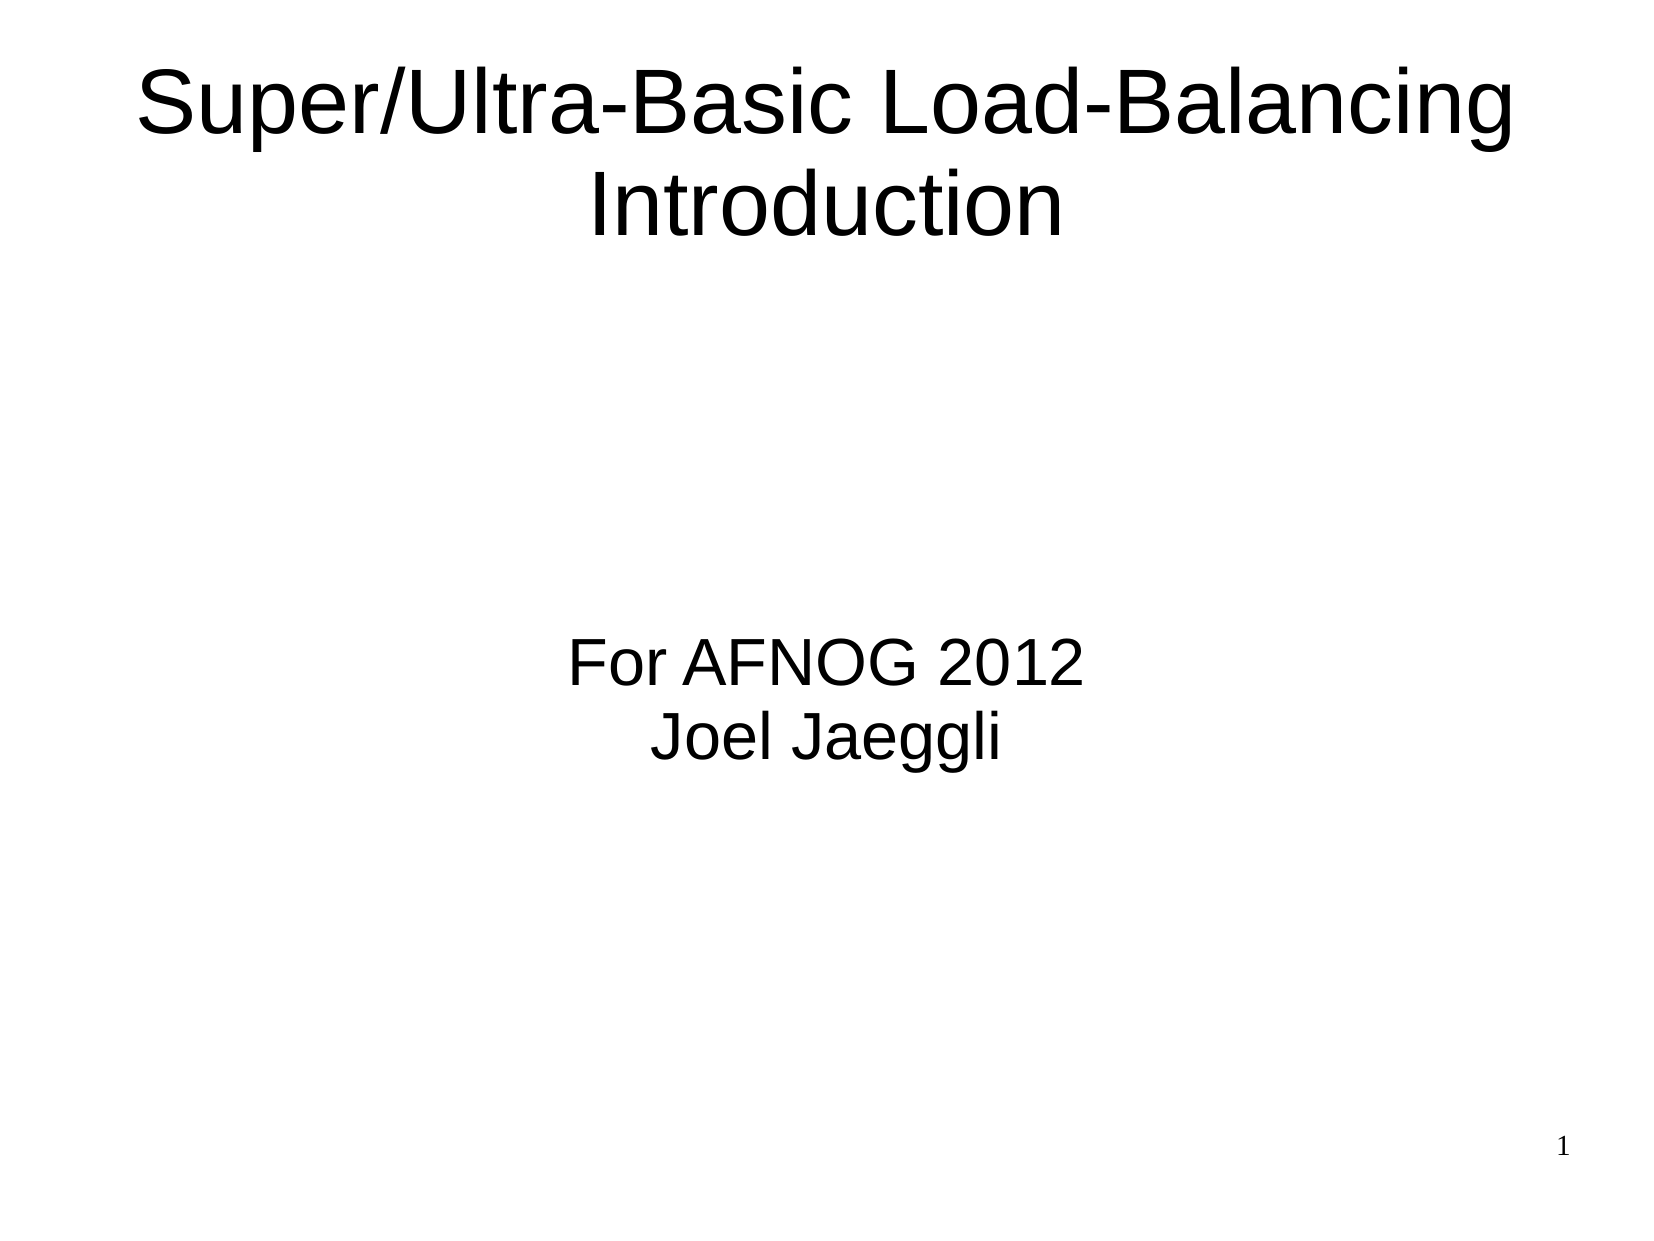

# Super/Ultra-Basic Load-Balancing Introduction
For AFNOG 2012
Joel Jaeggli
1